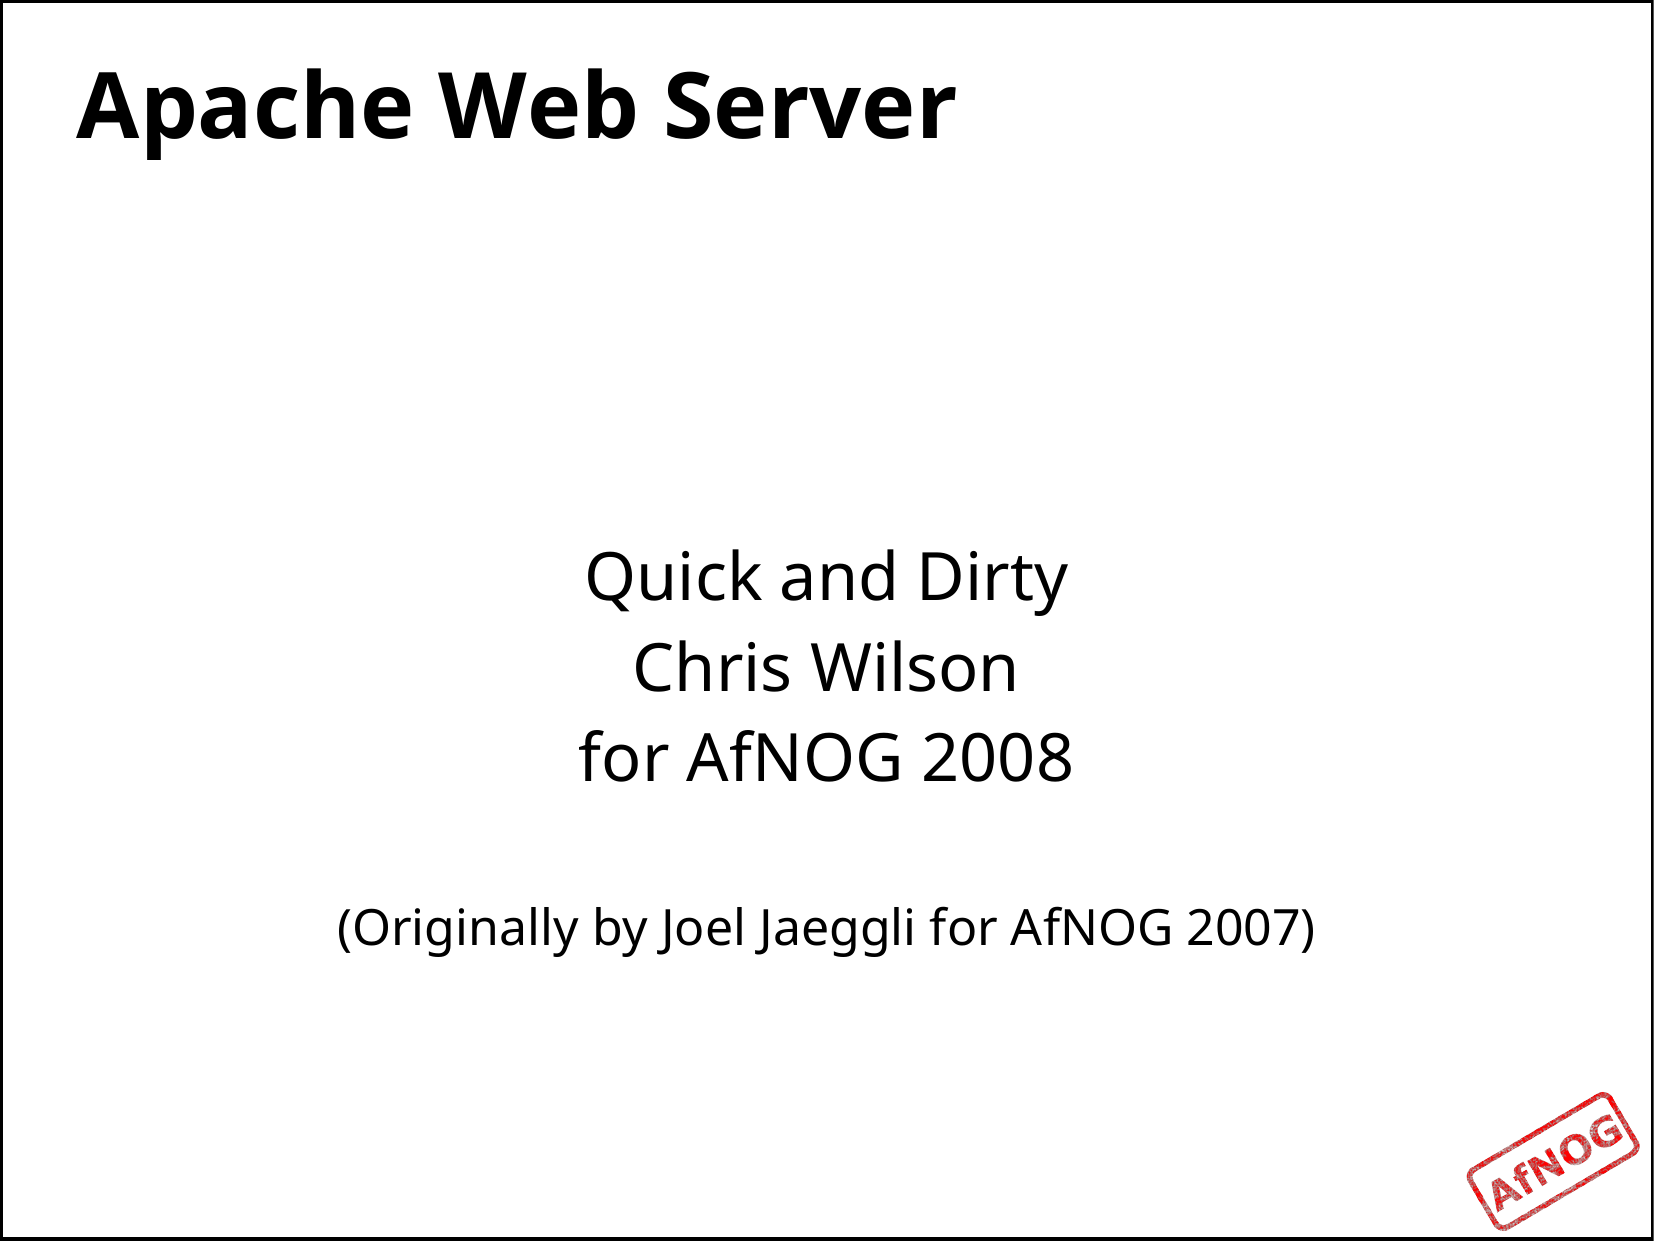

# Apache Web Server
Quick and Dirty
Chris Wilson
for AfNOG 2008
(Originally by Joel Jaeggli for AfNOG 2007)